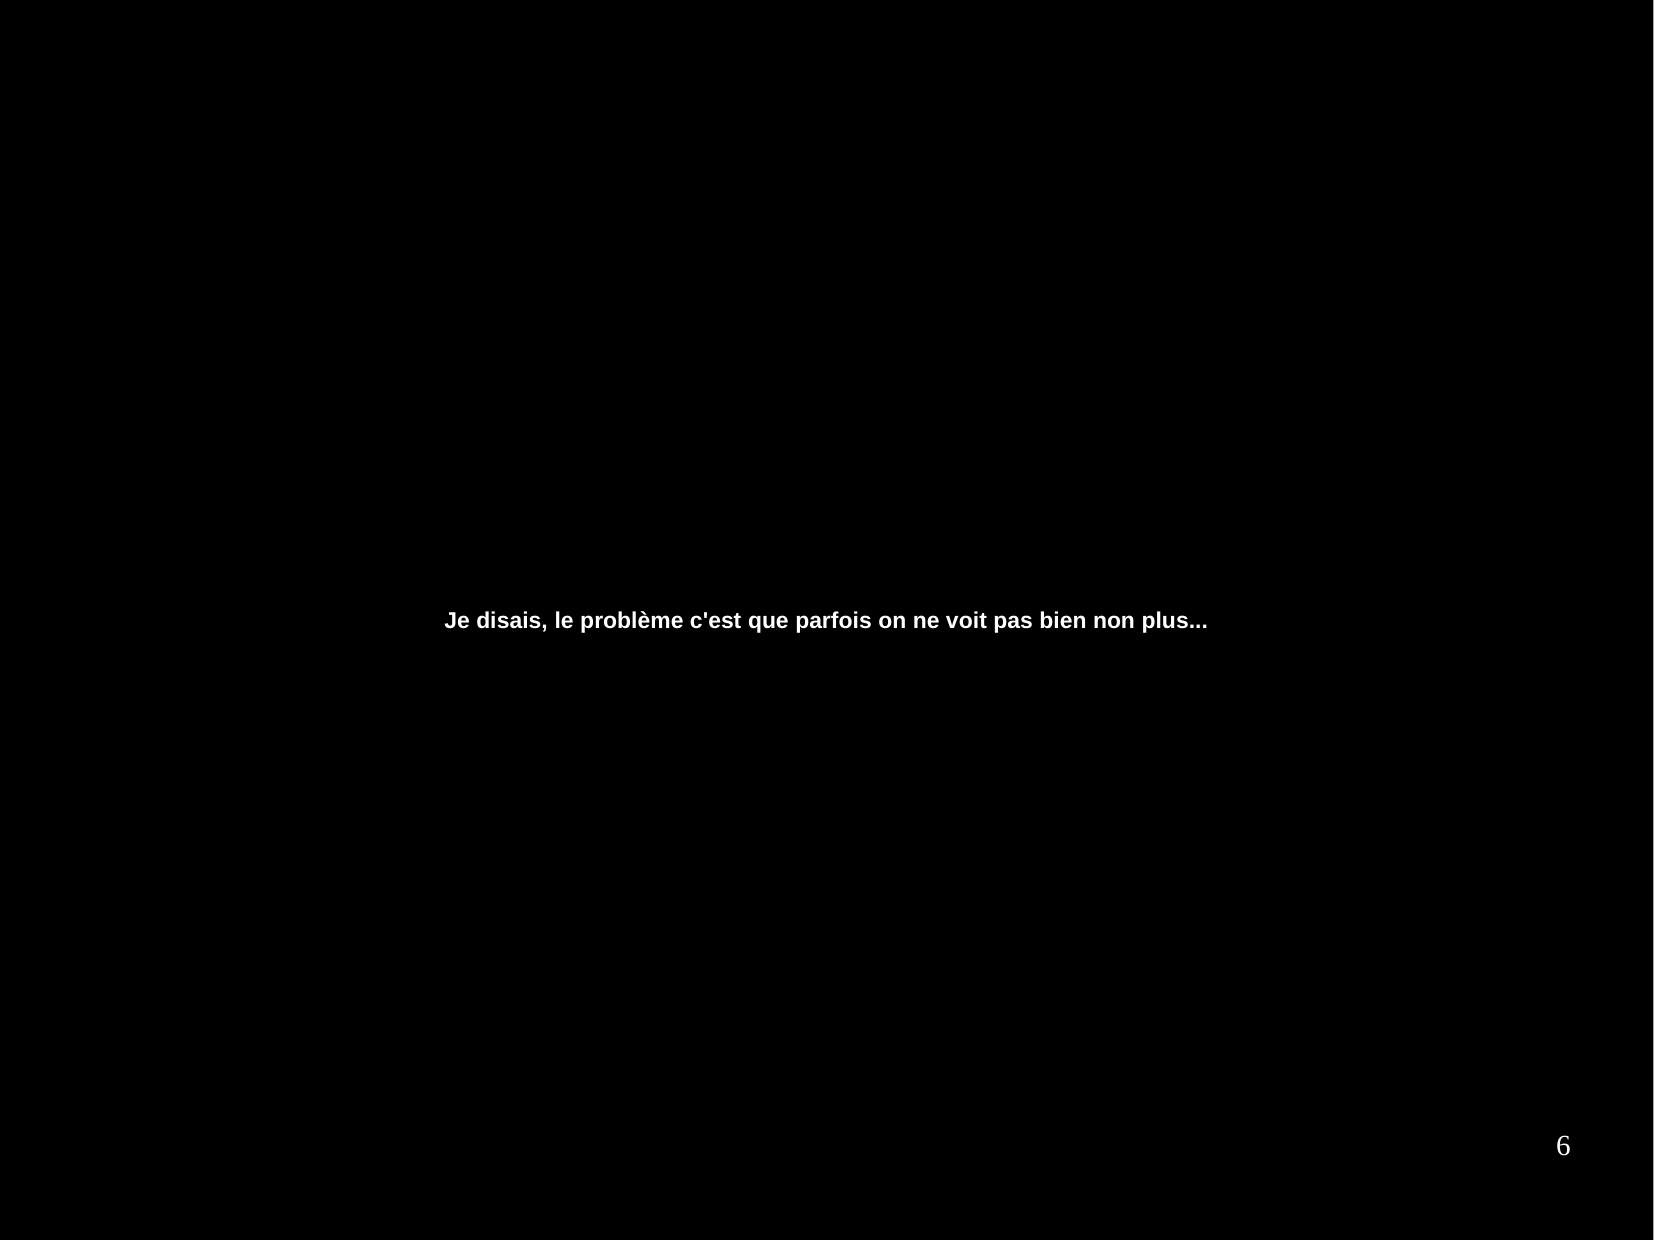

Je disais, le problème c'est que parfois on ne voit pas bien non plus...
6